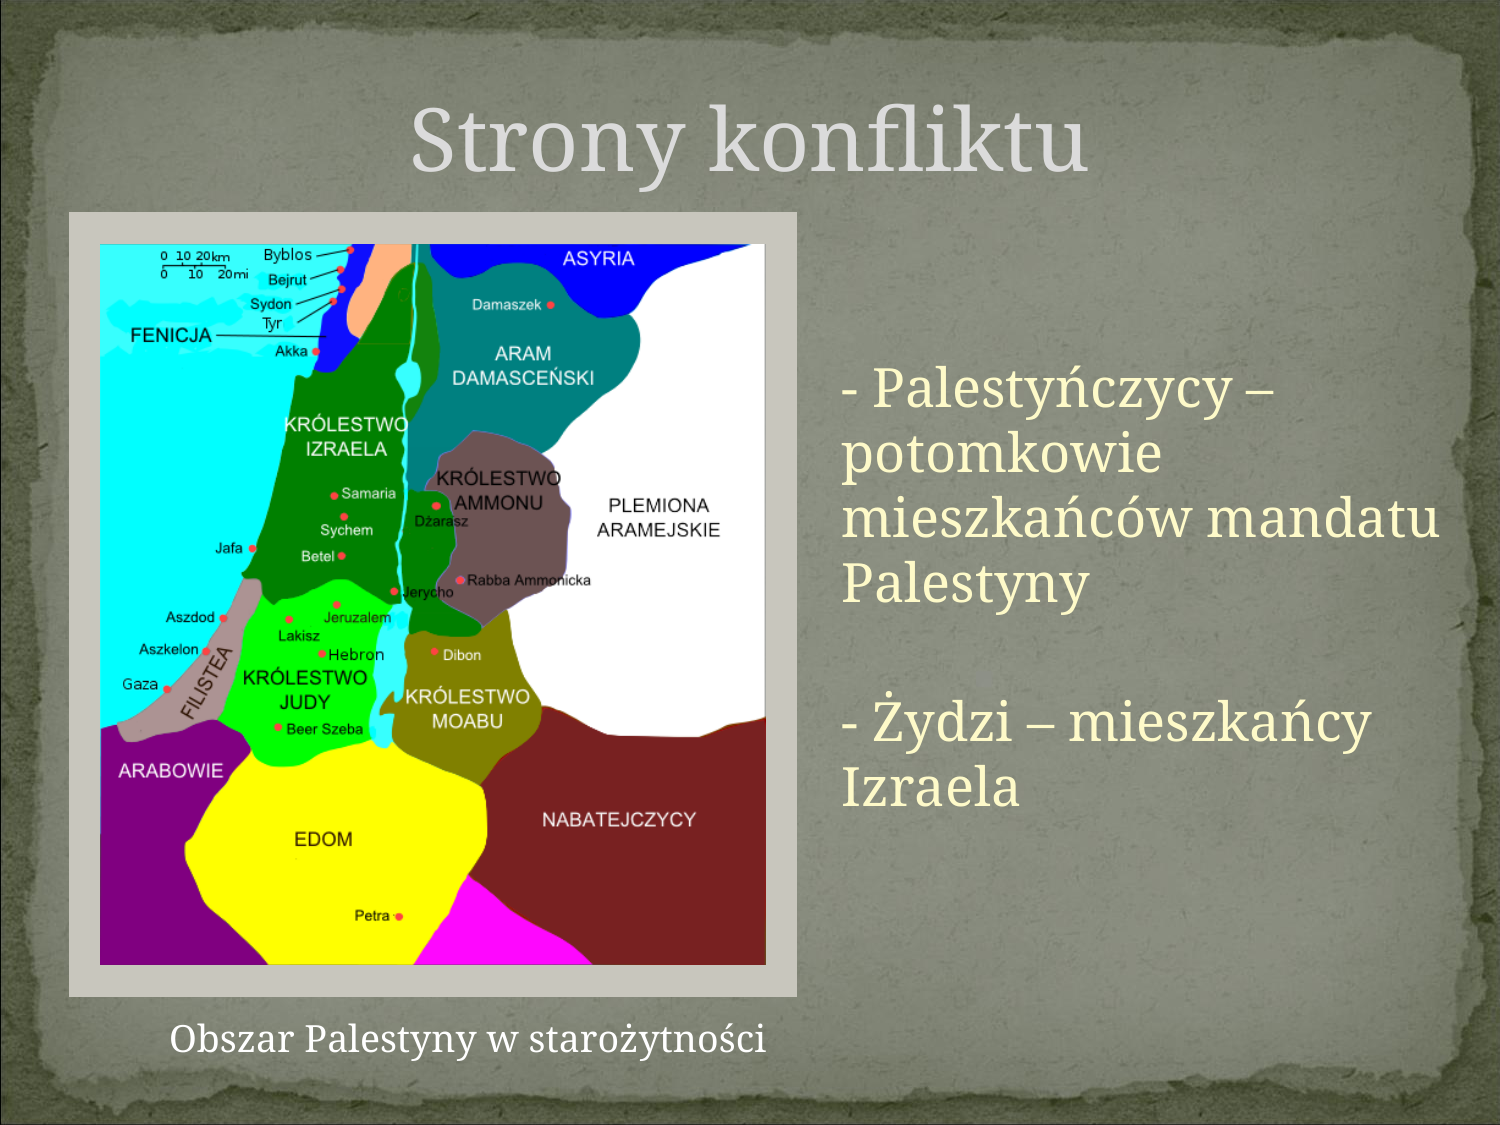

Strony konfliktu
- Palestyńczycy – potomkowie mieszkańców mandatu Palestyny
- Żydzi – mieszkańcy Izraela
Obszar Palestyny w starożytności